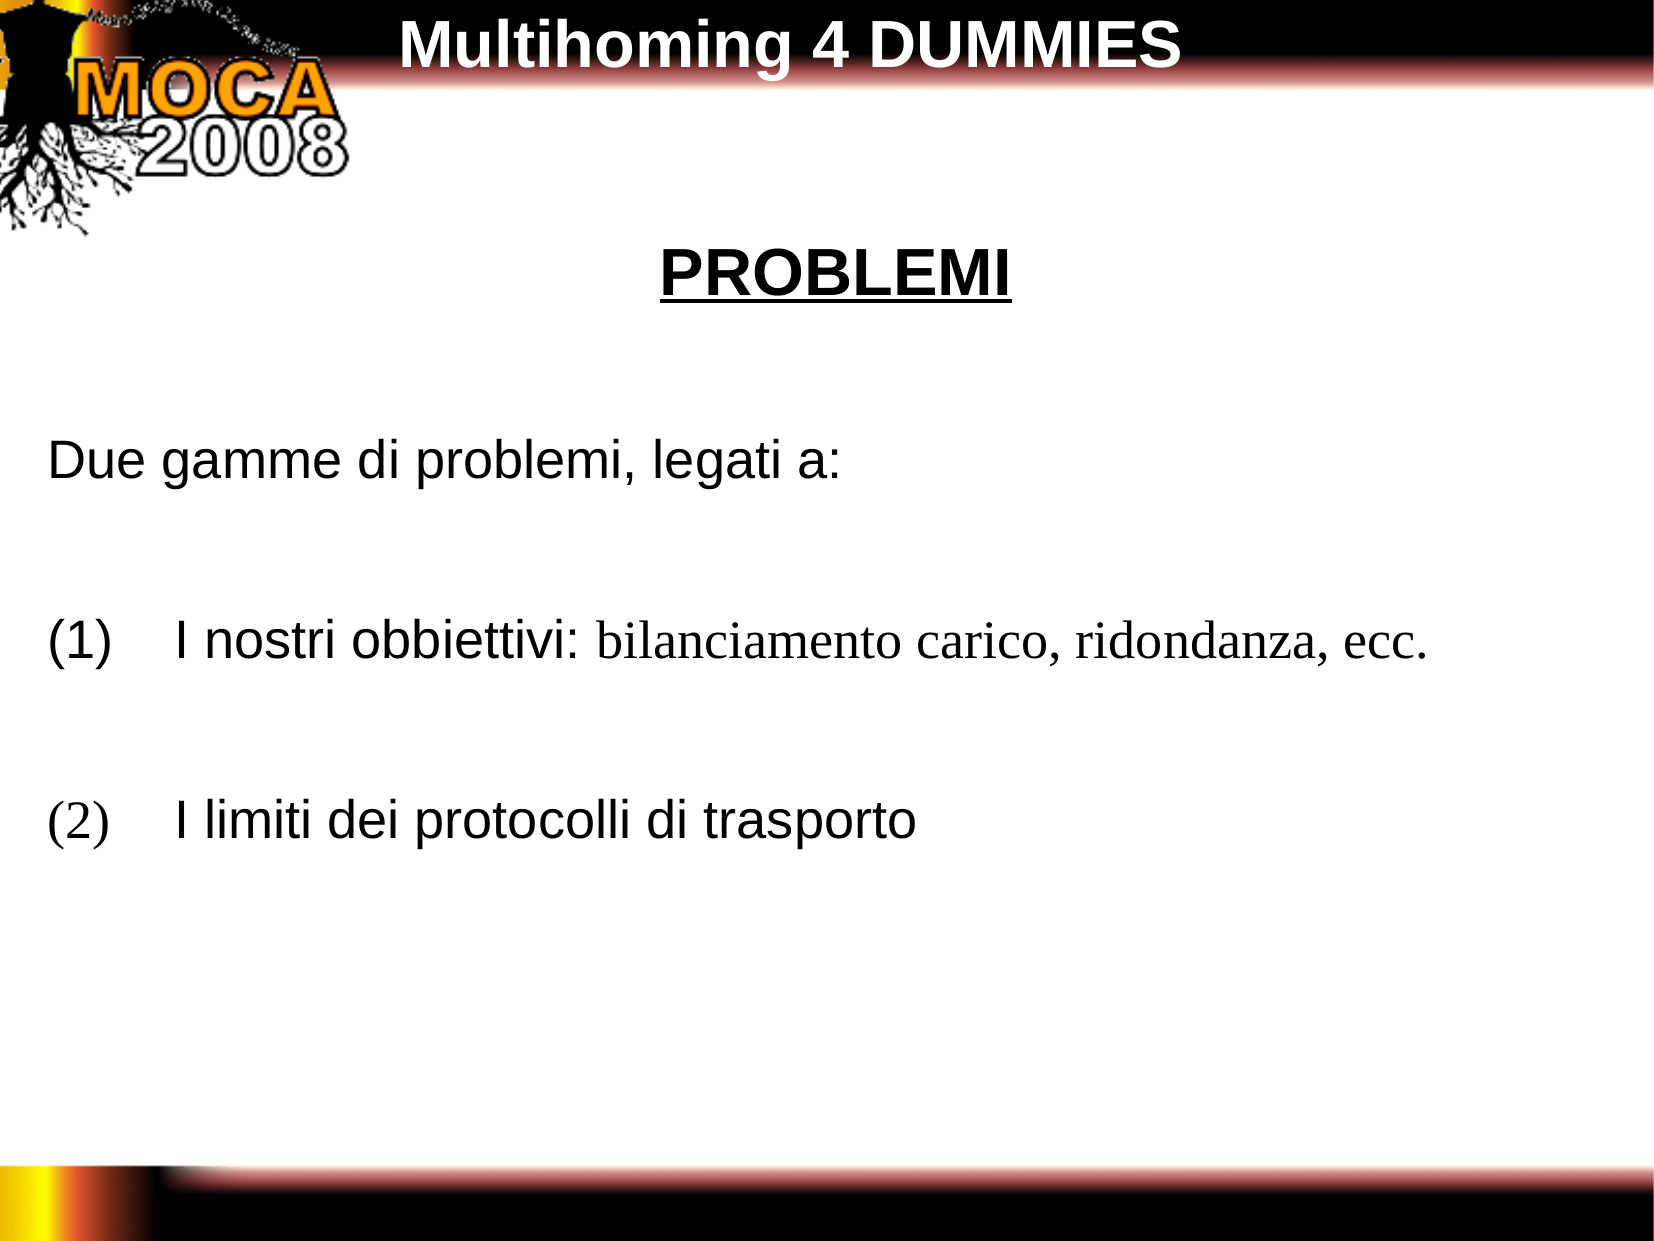

# Multihoming 4 DUMMIES
PROBLEMI
Due gamme di problemi, legati a:
(1)	I nostri obbiettivi: bilanciamento carico, ridondanza, ecc.
(2)	I limiti dei protocolli di trasporto